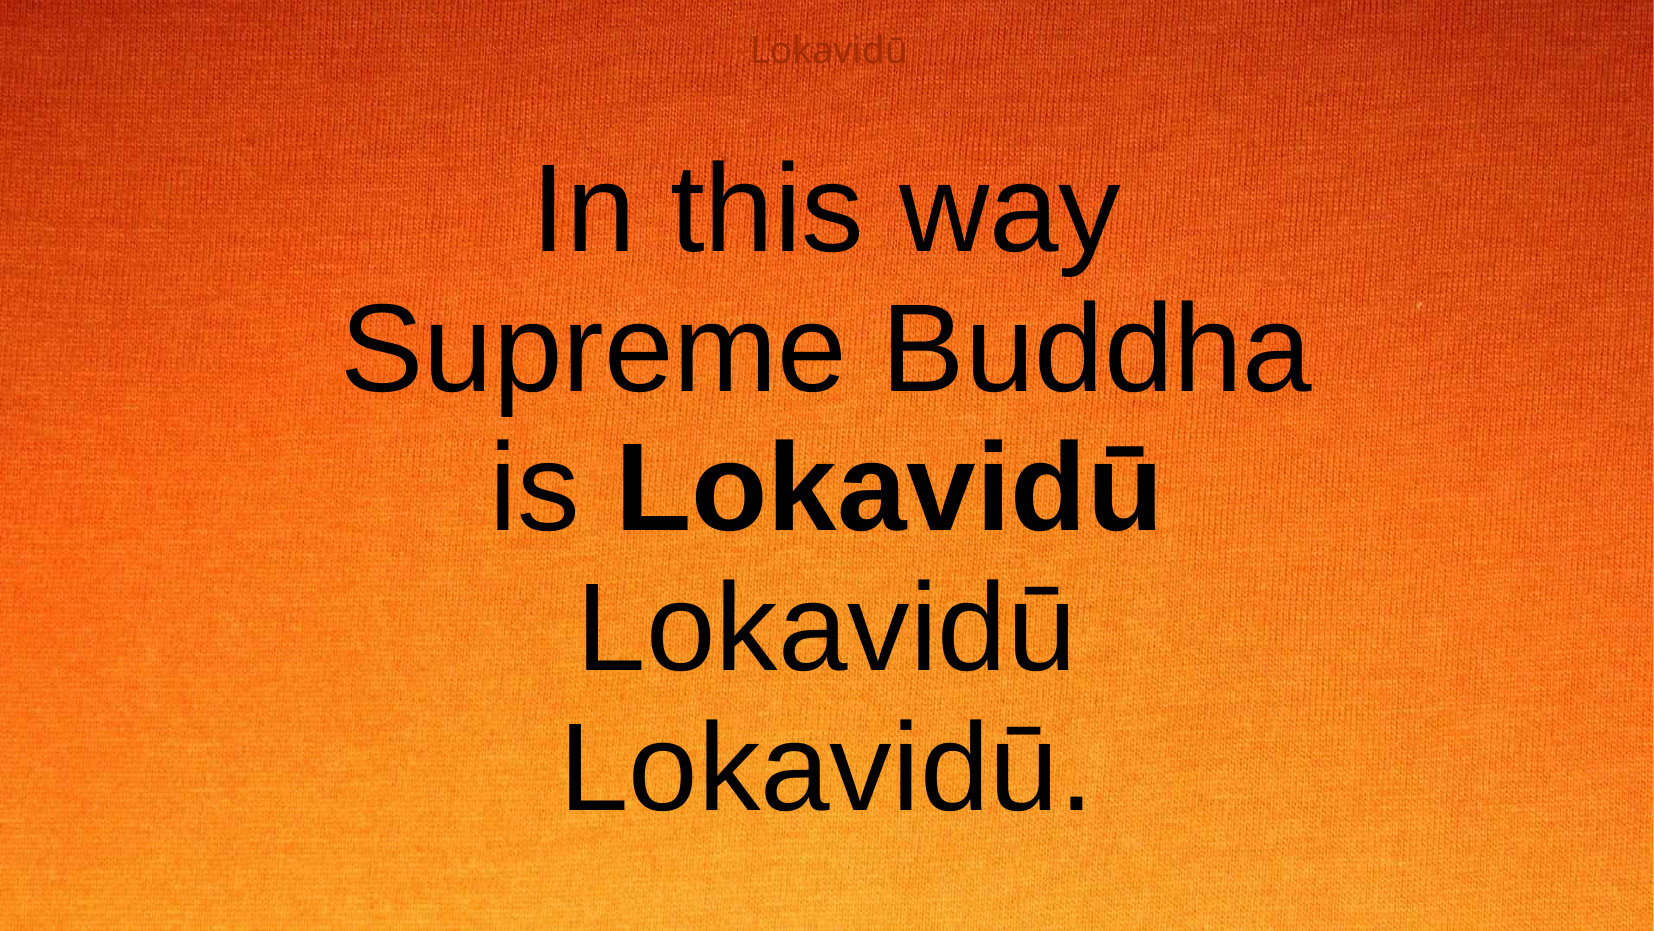

Lokavidū
# In this way
Supreme Buddha
is Lokavidū
Lokavidū
Lokavidū.